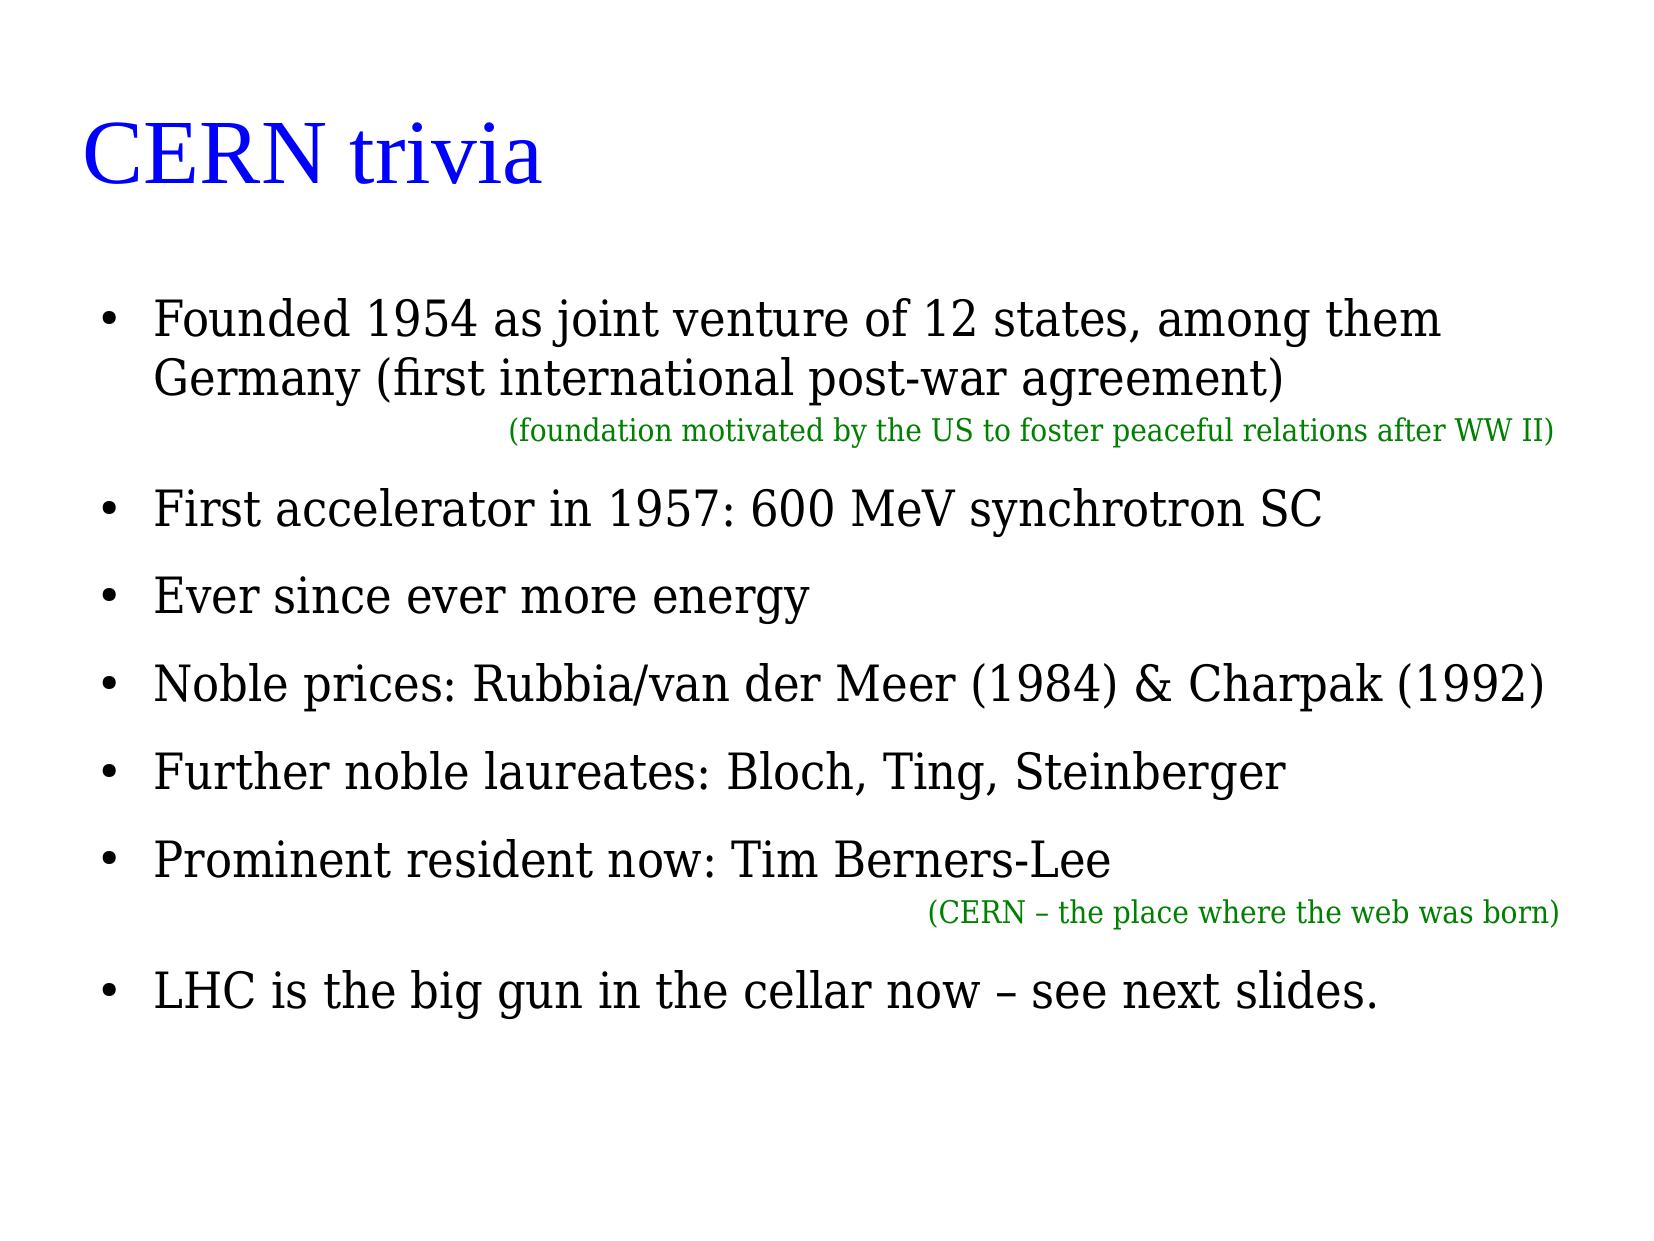

# CERN trivia
Founded 1954 as joint venture of 12 states, among them Germany (first international post-war agreement) 		 (foundation motivated by the US to foster peaceful relations after WW II)
First accelerator in 1957: 600 MeV synchrotron SC
Ever since ever more energy
Noble prices: Rubbia/van der Meer (1984) & Charpak (1992)
Further noble laureates: Bloch, Ting, Steinberger
Prominent resident now: Tim Berners-Lee (CERN – the place where the web was born)
LHC is the big gun in the cellar now – see next slides.